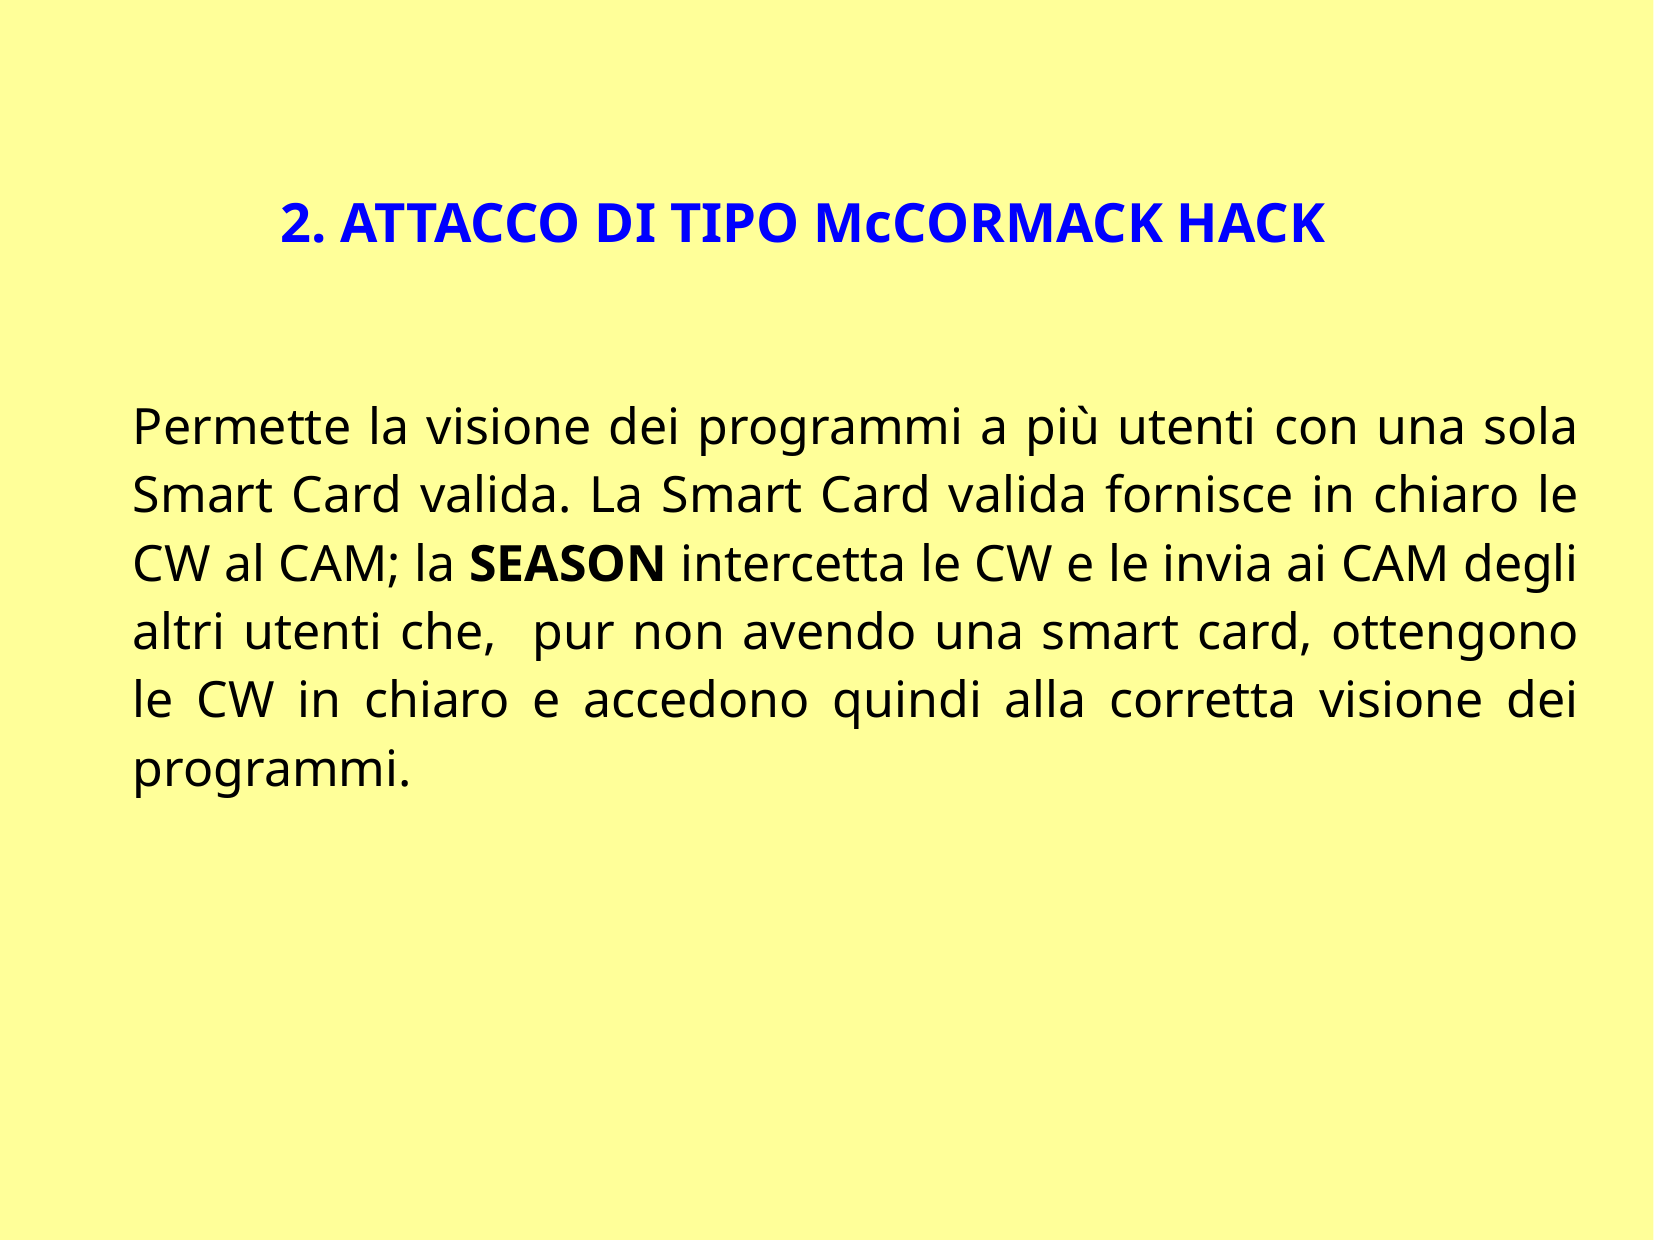

2. ATTACCO DI TIPO McCORMACK HACK
Permette la visione dei programmi a più utenti con una sola Smart Card valida. La Smart Card valida fornisce in chiaro le CW al CAM; la SEASON intercetta le CW e le invia ai CAM degli altri utenti che, pur non avendo una smart card, ottengono le CW in chiaro e accedono quindi alla corretta visione dei programmi.